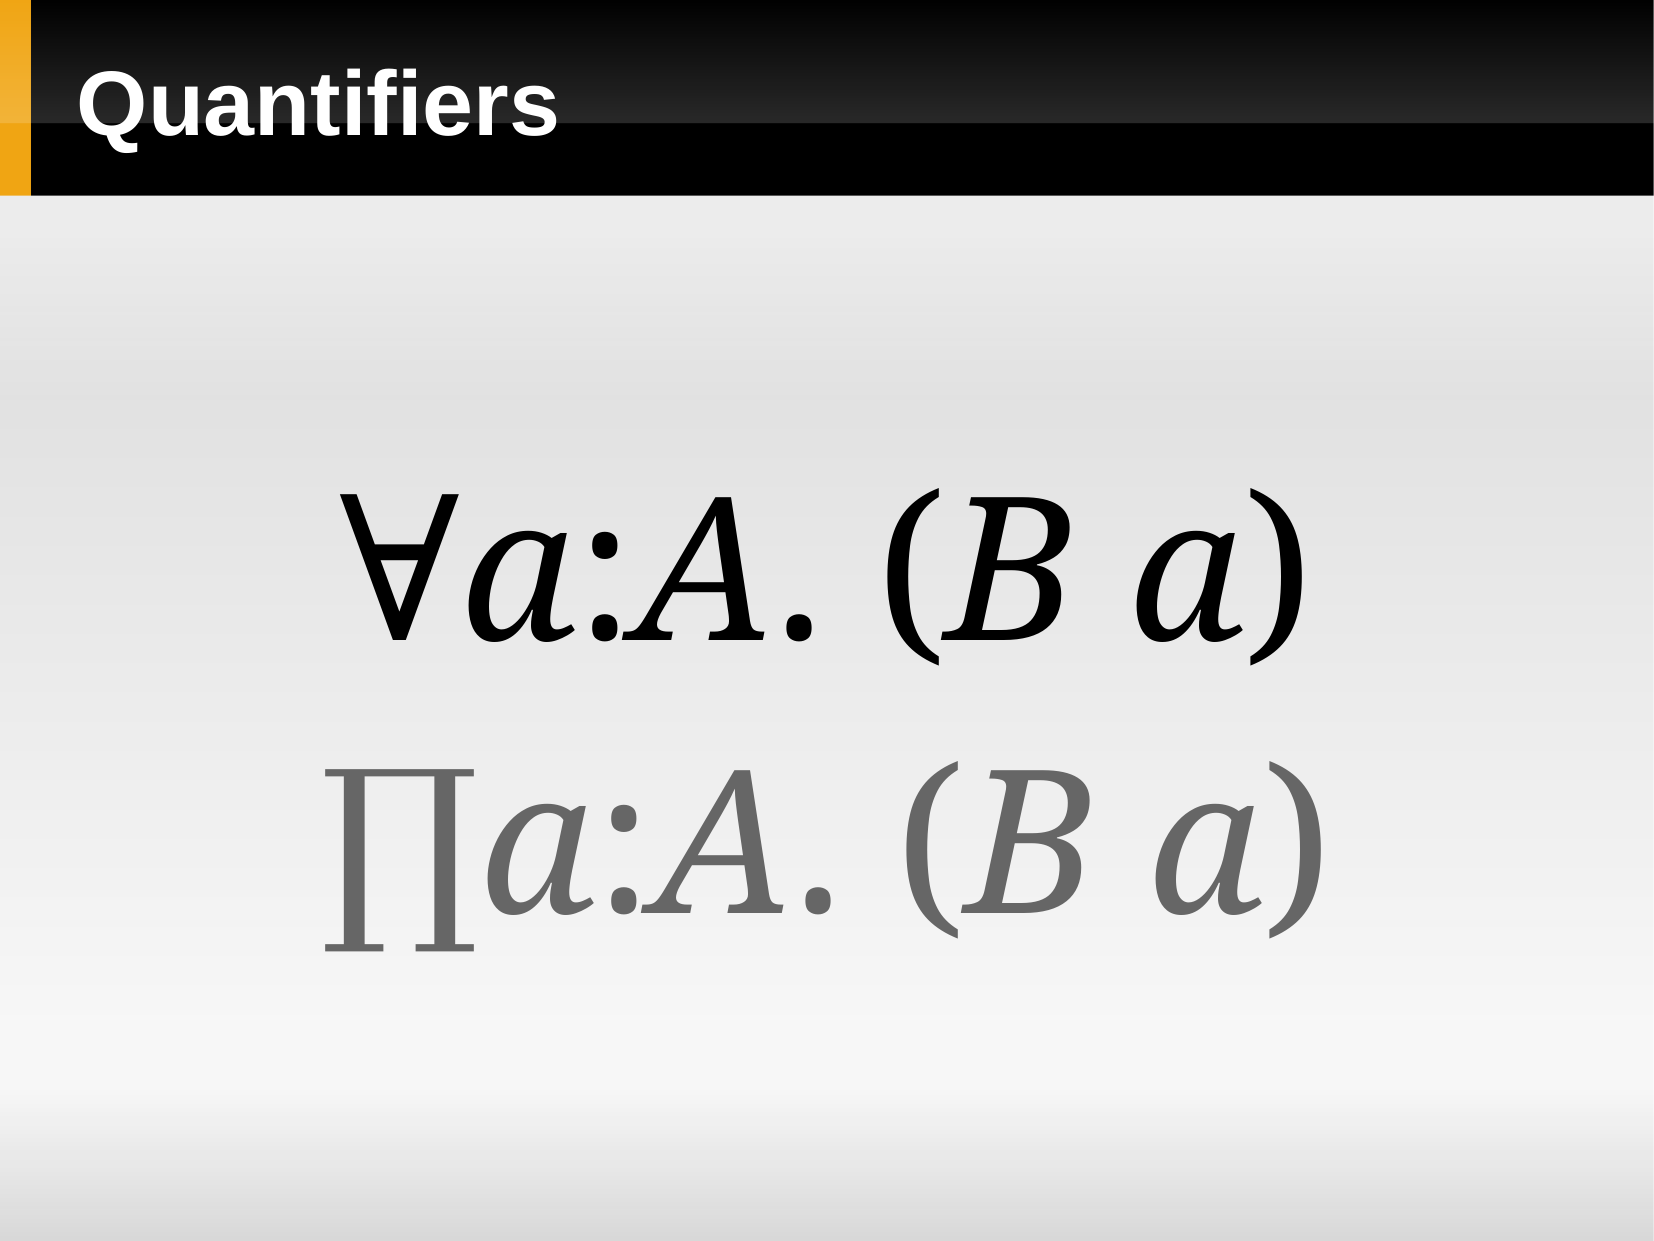

# Quantifiers
∀a:A. (B a)
∏a:A. (B a)